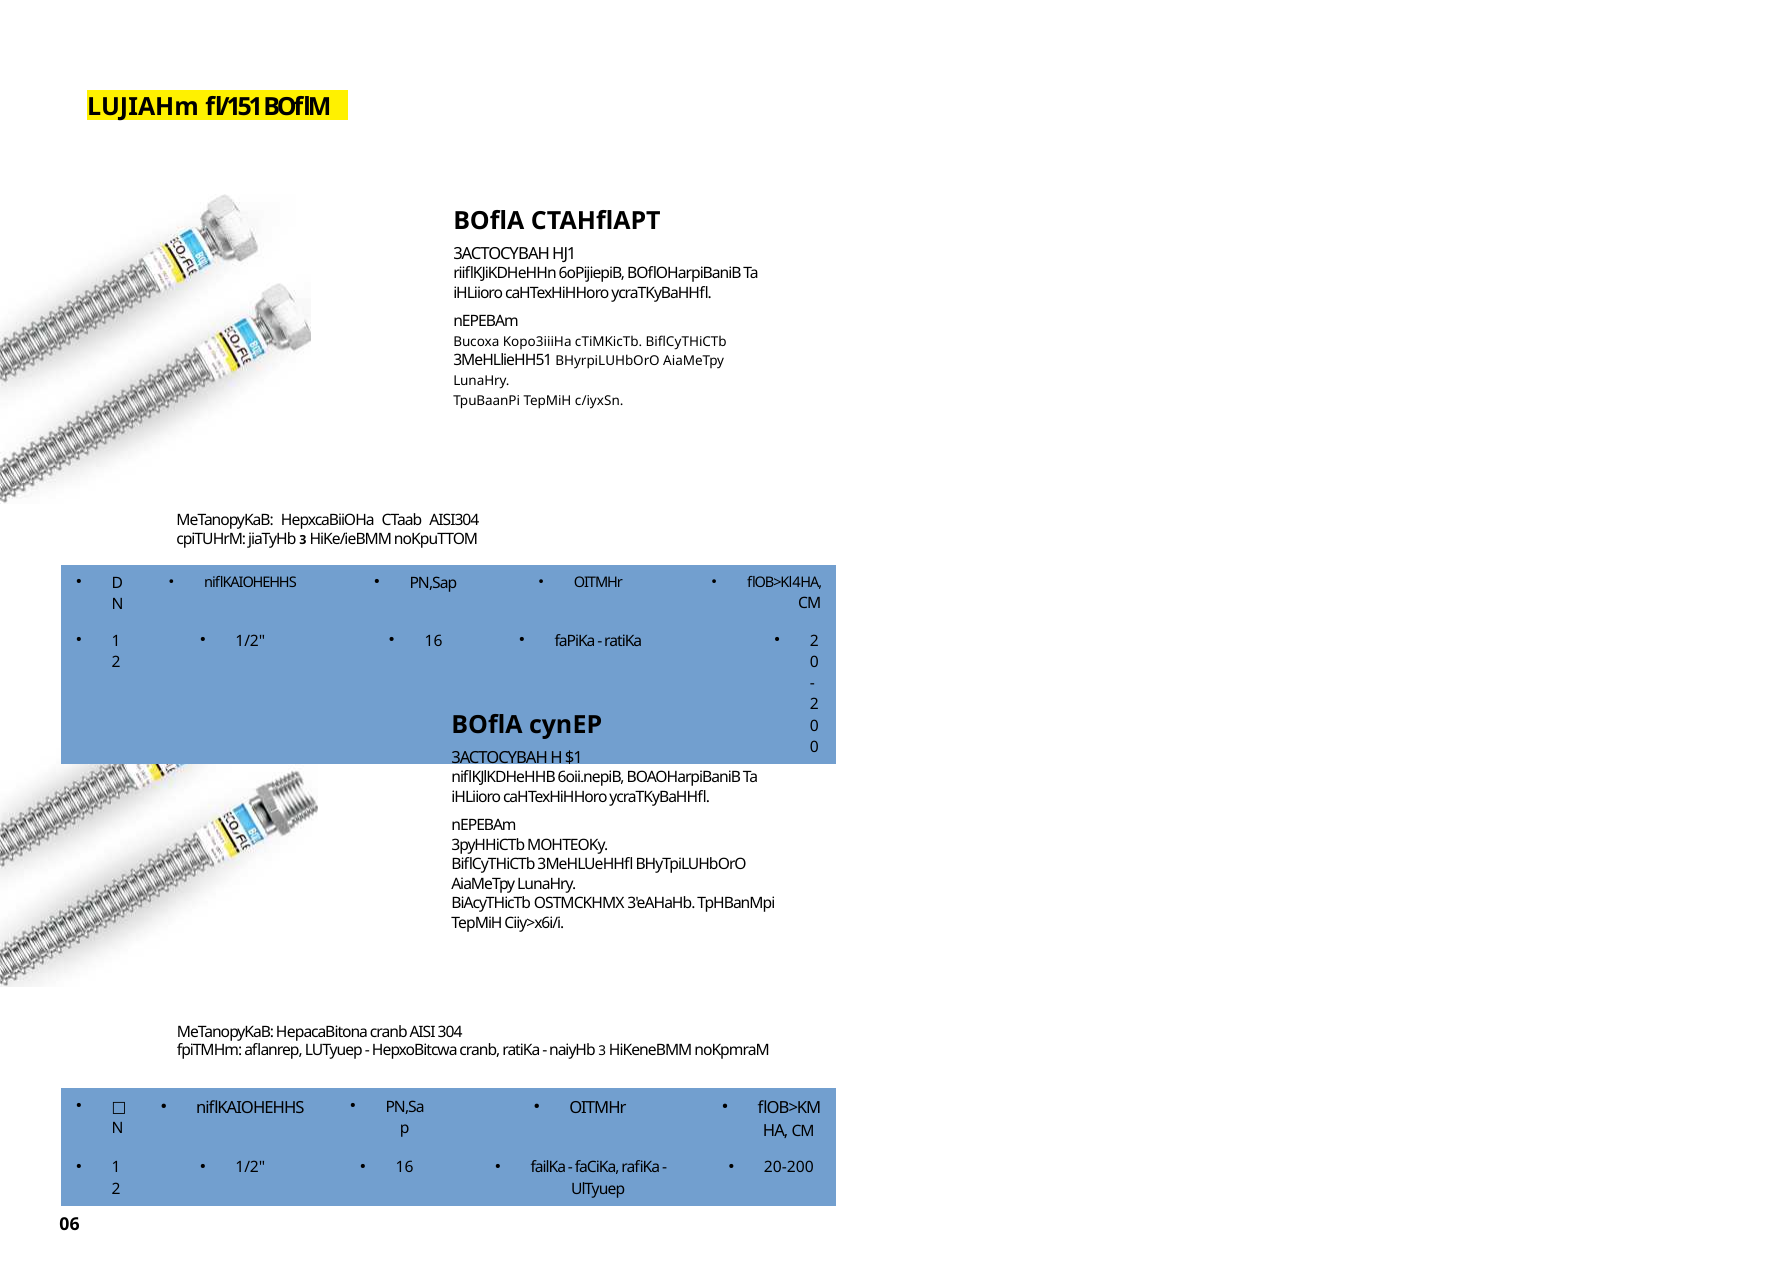

LUJIAHm fl/151 BOflM
BOflA CTAHflAPT
3ACTOCYBAH HJ1
riiflKJiKDHeHHn 6oPijiepiB, BOflOHarpiBaniB Ta iHLiioro caHTexHiHHoro ycraTKyBaHHfl.
nEPEBAm
Bucoxa Kopo3iiiHa cTiMKicTb. BiflCyTHiCTb 3MeHLlieHH51 BHyrpiLUHbOrO AiaMeTpy LunaHry.
TpuBaanPi TepMiH c/iyxSn.
MeTanopyKaB: HepxcaBiiOHa CTaab AISI304 cpiTUHrM: jiaTyHb 3 HiKe/ieBMM noKpuTTOM
| DN | niflKAIOHEHHS | PN,Sap | OITMHr | flOB>Kl4HA, cm |
| --- | --- | --- | --- | --- |
| 12 | 1/2" | 16 | faPiKa - ratiKa | 20-200 |
BOflA cynEP
3ACTOCYBAH H $1
niflKJlKDHeHHB 6oii.nepiB, BOAOHarpiBaniB Ta iHLiioro caHTexHiHHoro ycraTKyBaHHfl.
nEPEBAm
3pyHHiCTb MOHTEOKy.
BiflCyTHiCTb 3MeHLUeHHfl BHyTpiLUHbOrO AiaMeTpy LunaHry.
BiAcyTHicTb oStmckhmx 3'eAHaHb. TpHBanMpi TepMiH Ciiy>x6i/i.
MeTanopyKaB: HepacaBitona cranb AISI 304
fpiTMHm: aflanrep, LUTyuep - HepxoBitcwa cranb, ratiKa - naiyHb 3 HiKeneBMM noKpmraM
| □N | niflKAIOHEHHS | PN,Sap | OITMHr | flOB>KMHA, CM |
| --- | --- | --- | --- | --- |
| 12 | 1/2" | 16 | failKa - faCiKa, rafiKa - UlTyuep | 20-200 |
06